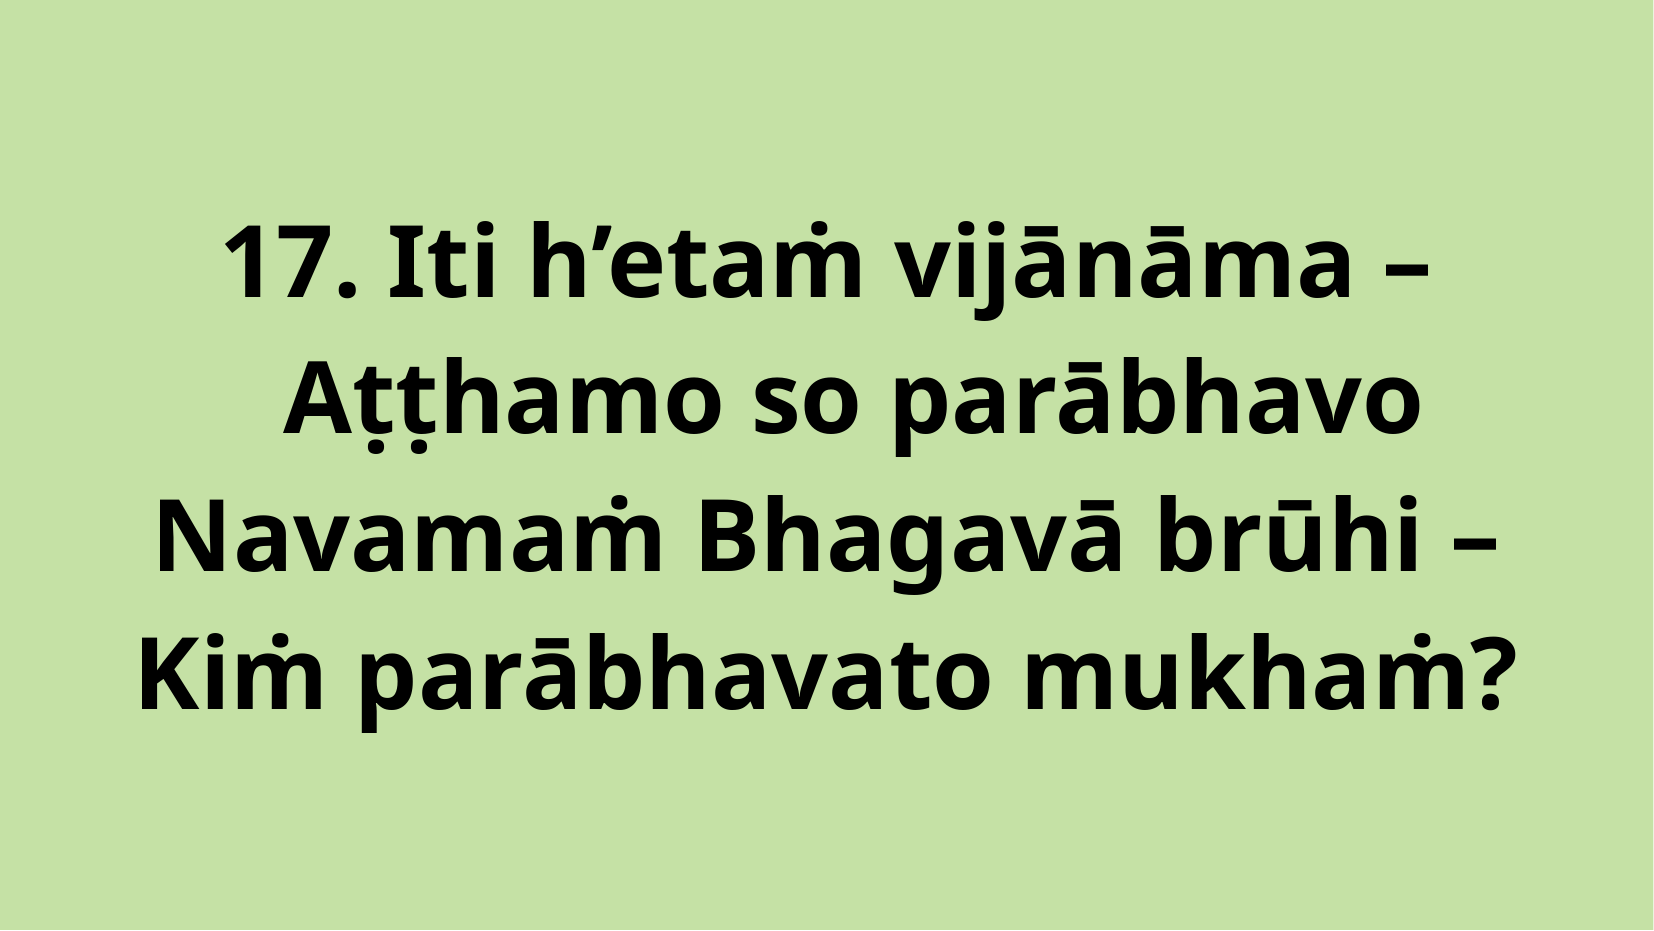

# 17. Iti h’etaṁ vijānāma – Aṭṭhamo so parābhavo
Navamaṁ Bhagavā brūhi –
Kiṁ parābhavato mukhaṁ?